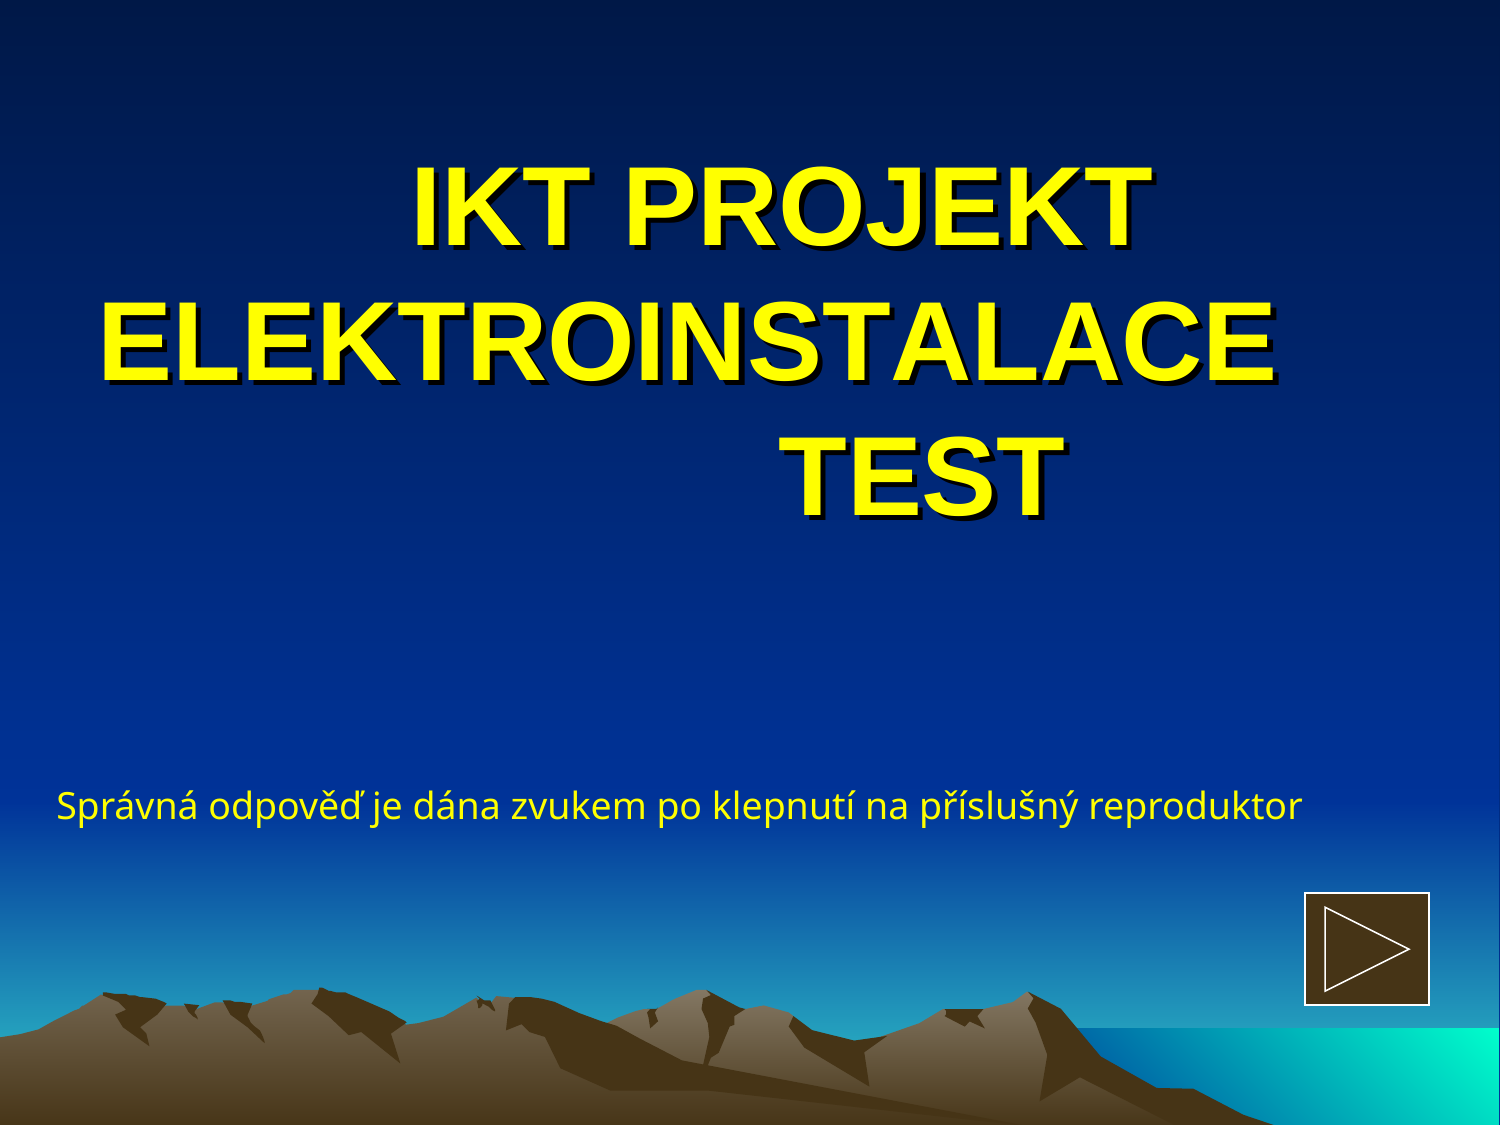

# IKT PROJEKT ELEKTROINSTALACE TEST
Správná odpověď je dána zvukem po klepnutí na příslušný reproduktor